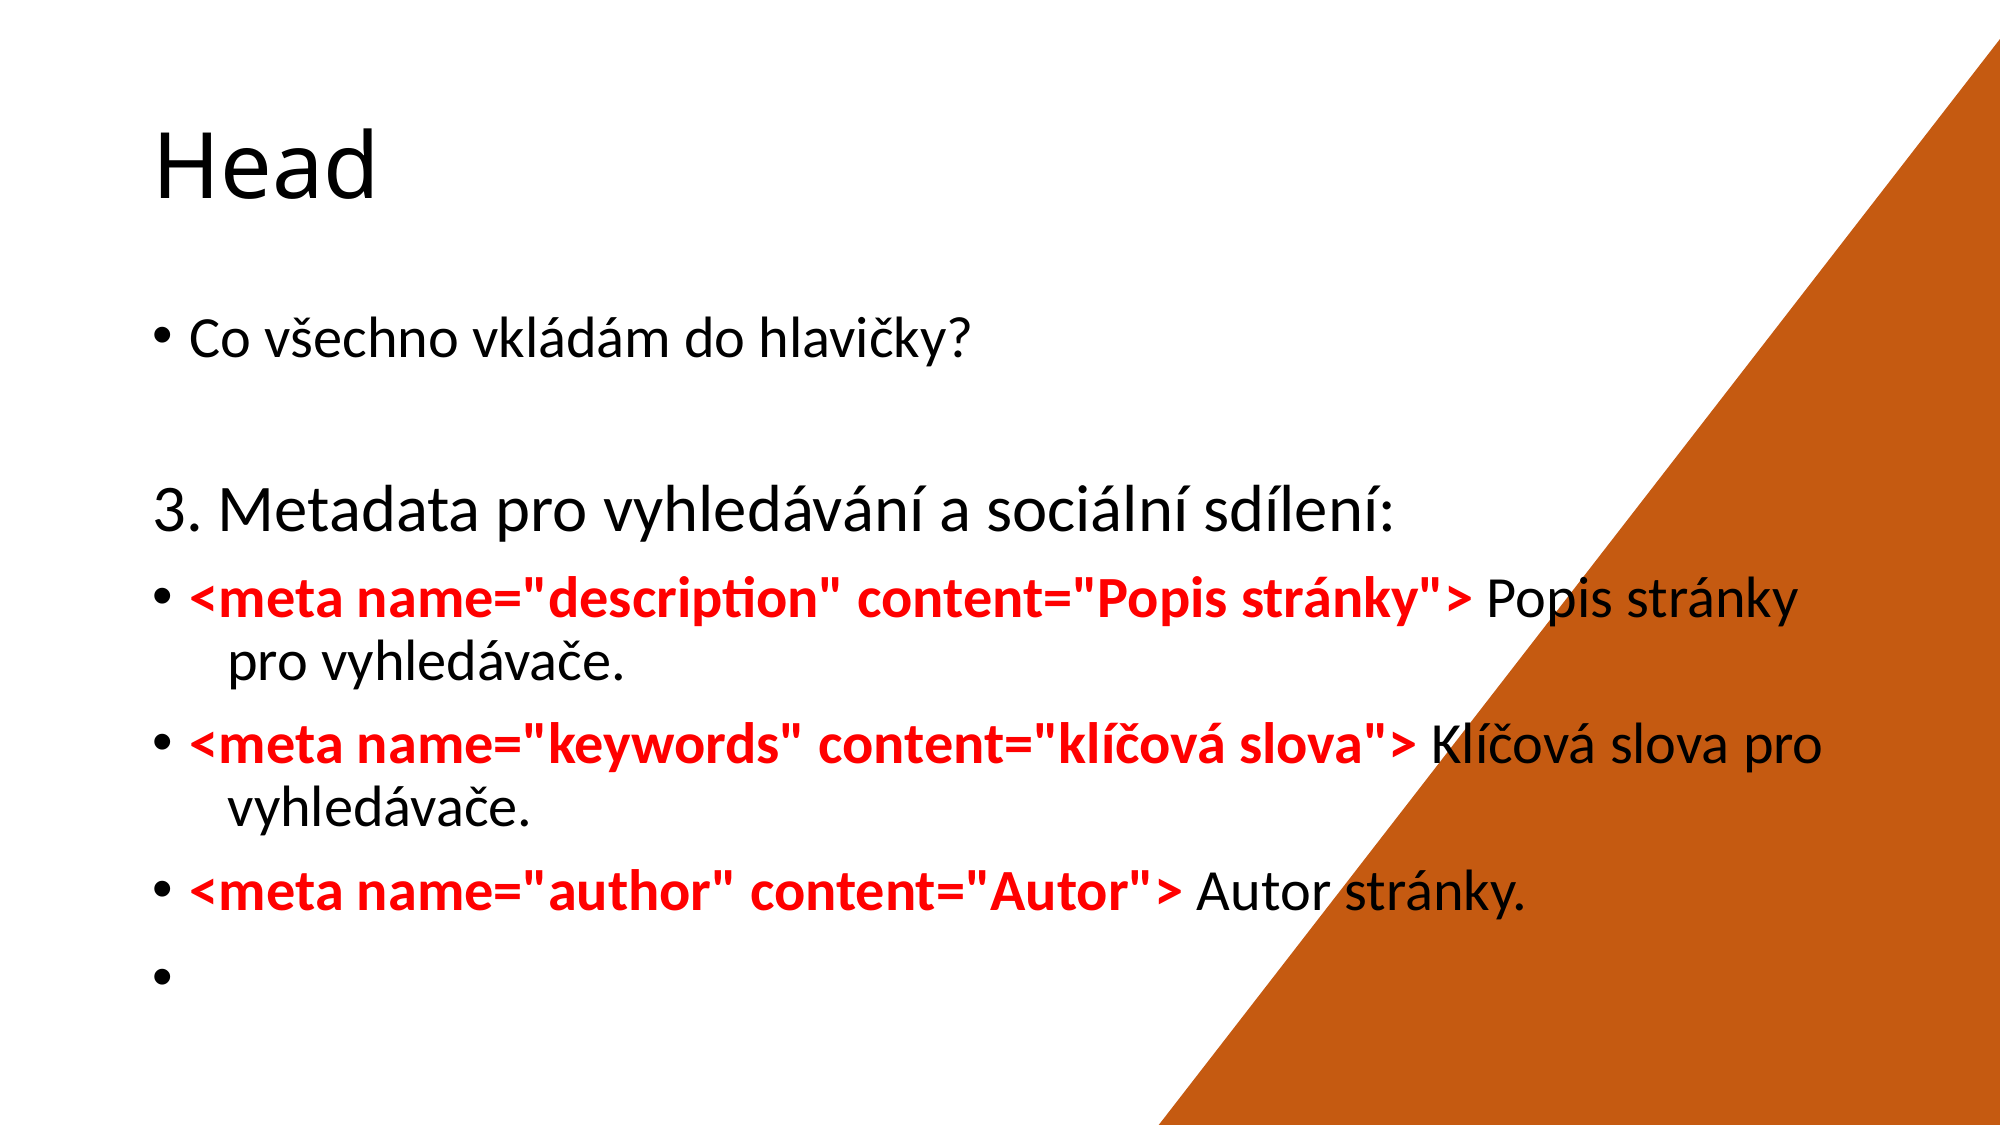

# Head
Co všechno vkládám do hlavičky?
3. Metadata pro vyhledávání a sociální sdílení:
<meta name="description" content="Popis stránky"> Popis stránky pro vyhledávače.
<meta name="keywords" content="klíčová slova"> Klíčová slova pro vyhledávače.
<meta name="author" content="Autor"> Autor stránky.